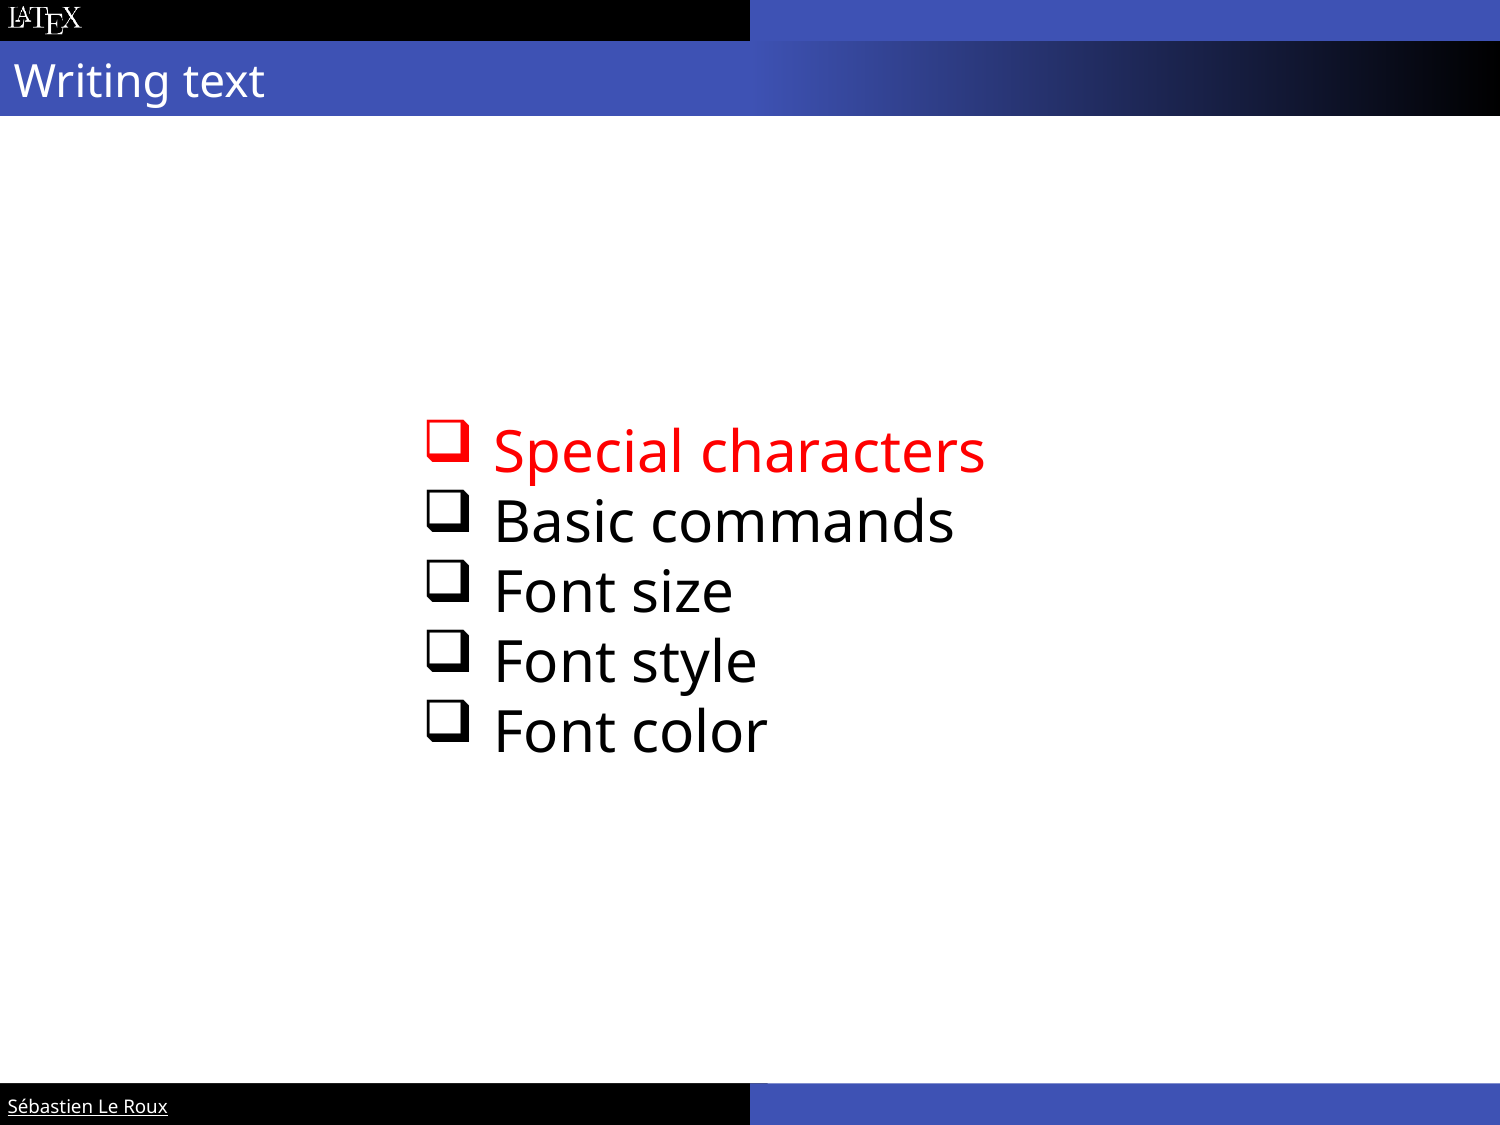

# Writing text
 Special characters
 Basic commands
 Font size
 Font style
 Font color